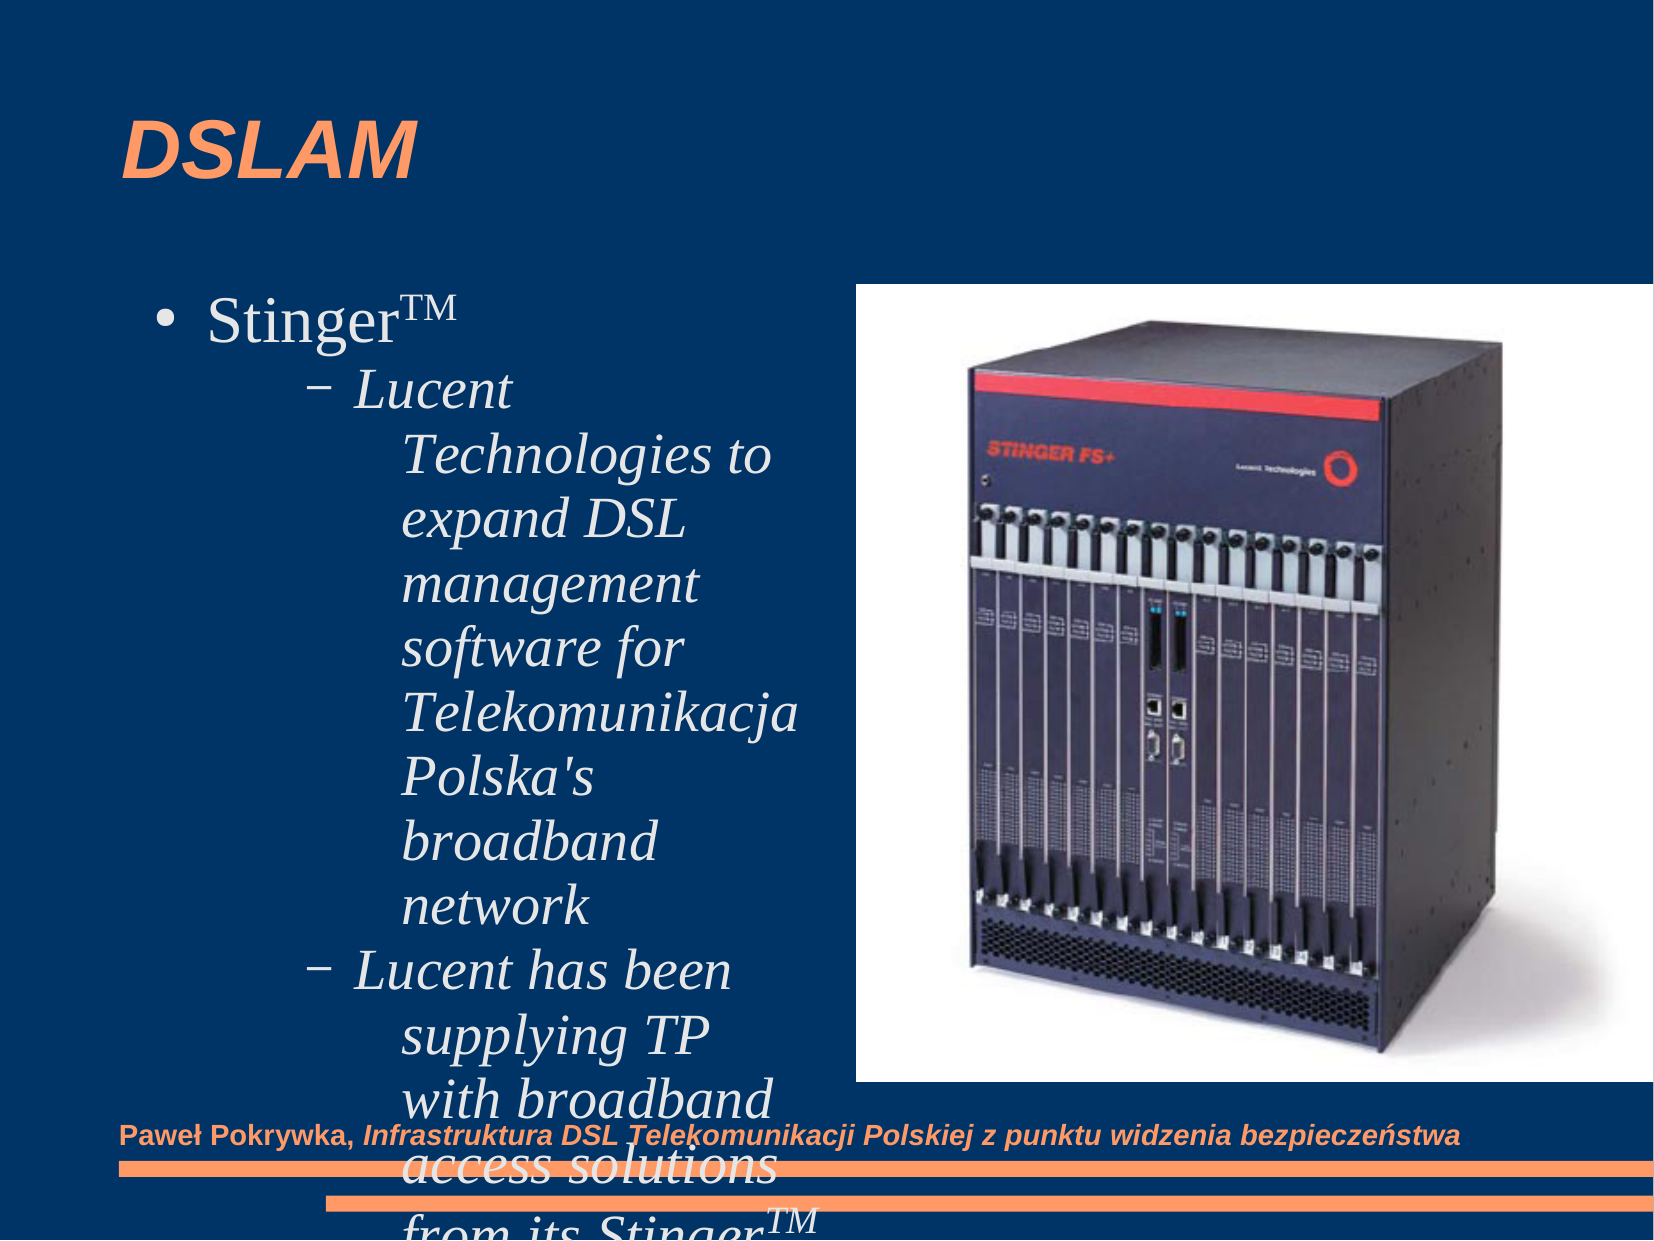

# DSLAM
StingerTM
Lucent Technologies to expand DSL management software for Telekomunikacja Polska's broadband network
Lucent has been supplying TP with broadband access solutions from its StingerTM DSL family
Paweł Pokrywka, Infrastruktura DSL Telekomunikacji Polskiej z punktu widzenia bezpieczeństwa